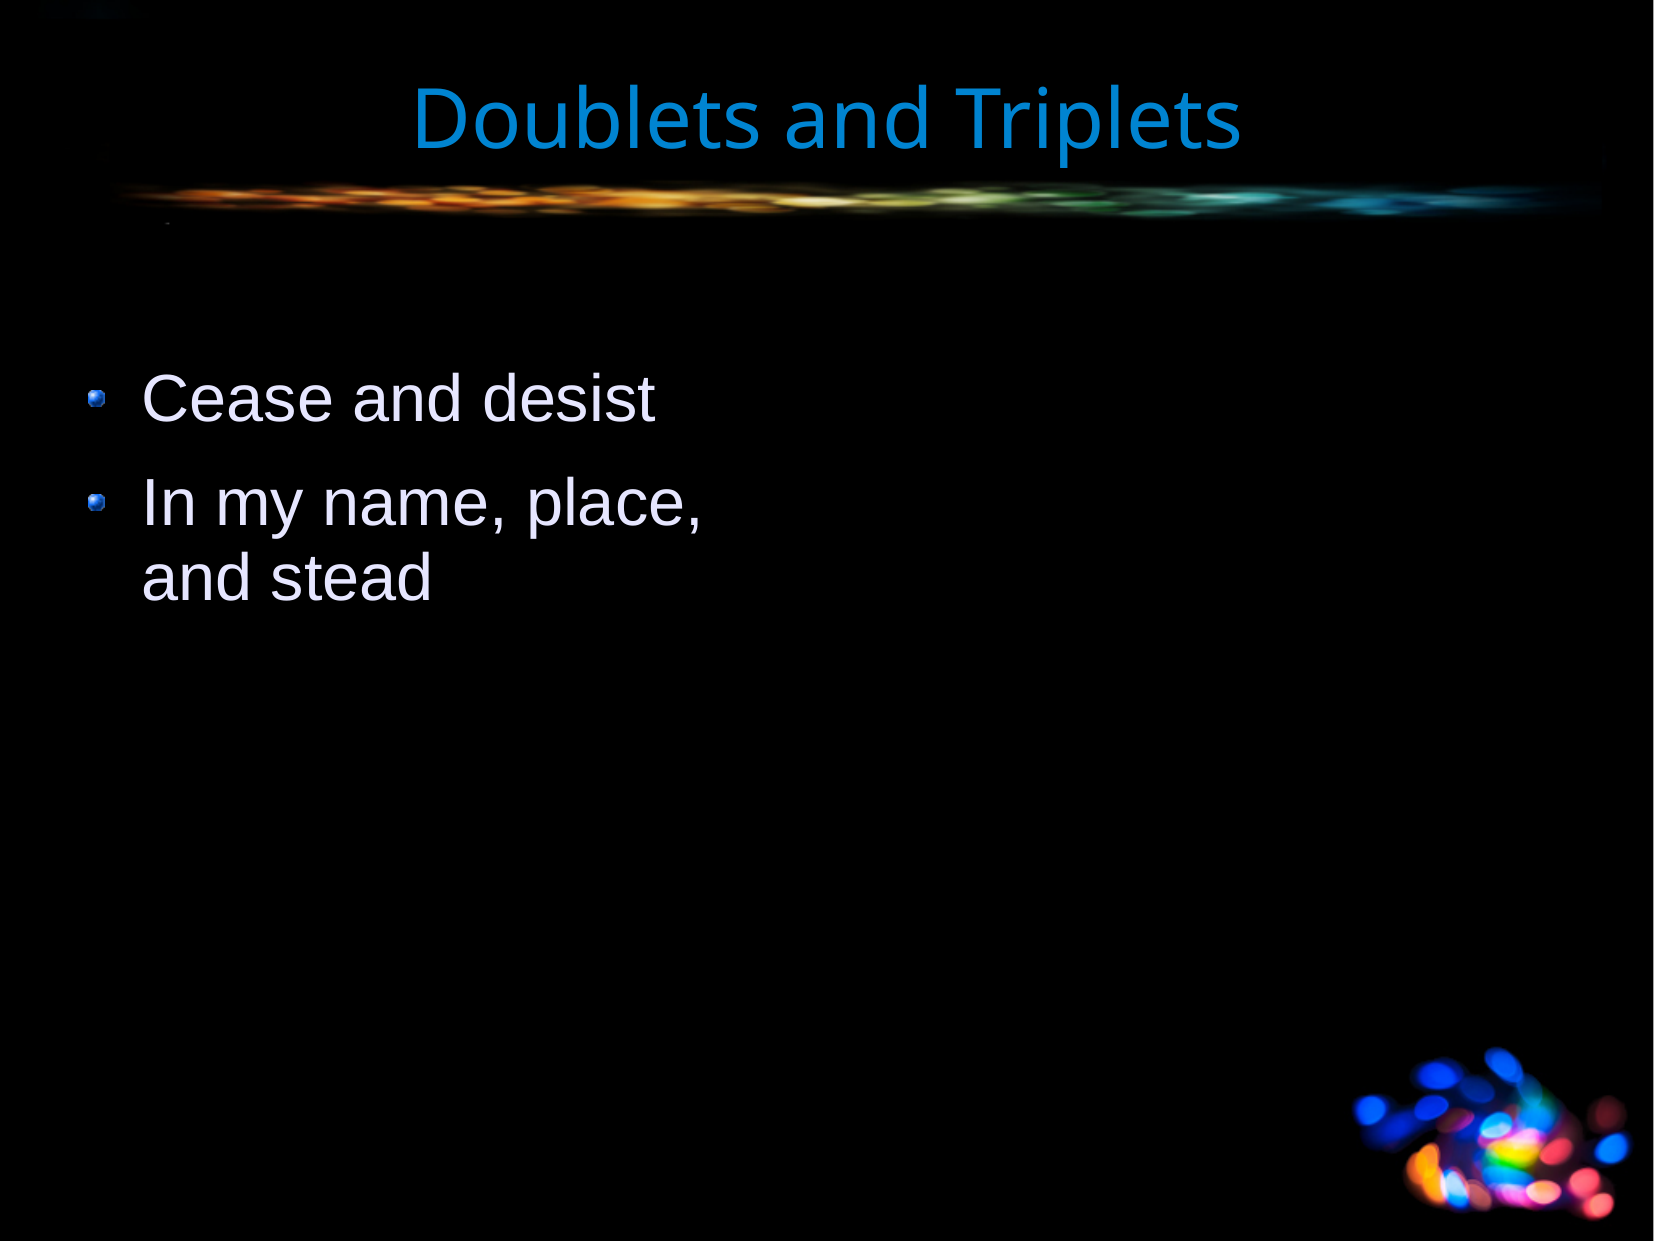

# Doublets and Triplets
Cease and desist
In my name, place, and stead